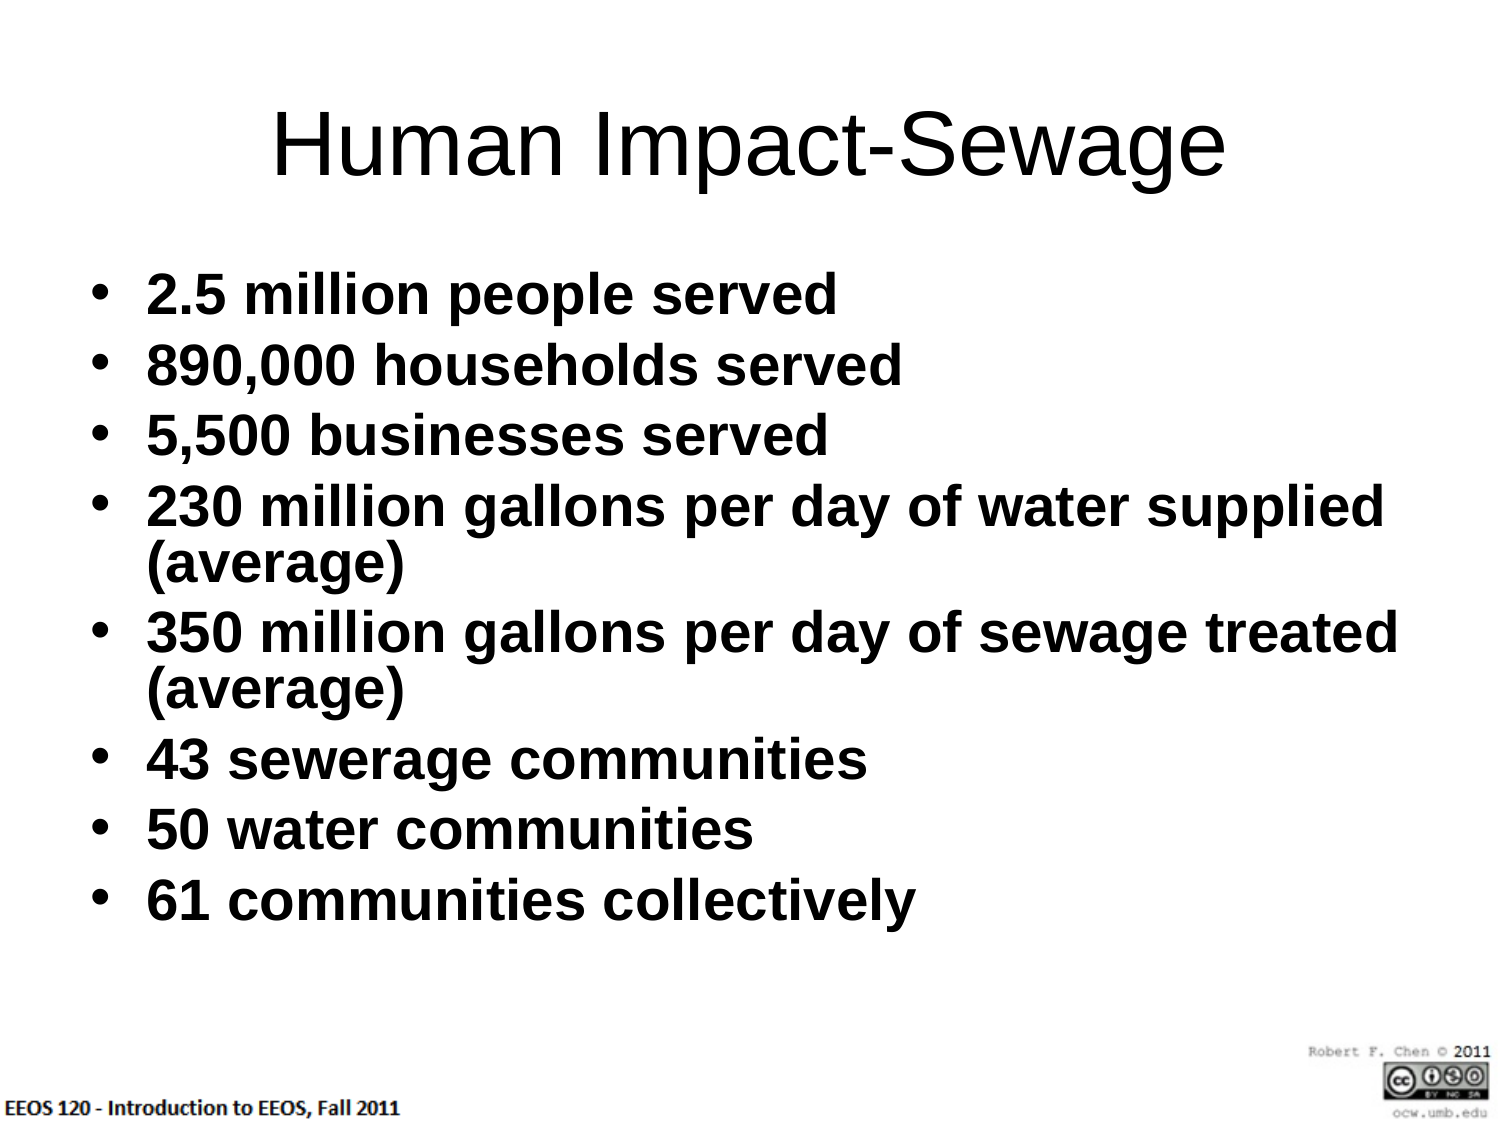

# Human Impact-Sewage
2.5 million people served
890,000 households served
5,500 businesses served
230 million gallons per day of water supplied (average)
350 million gallons per day of sewage treated (average)
43 sewerage communities
50 water communities
61 communities collectively